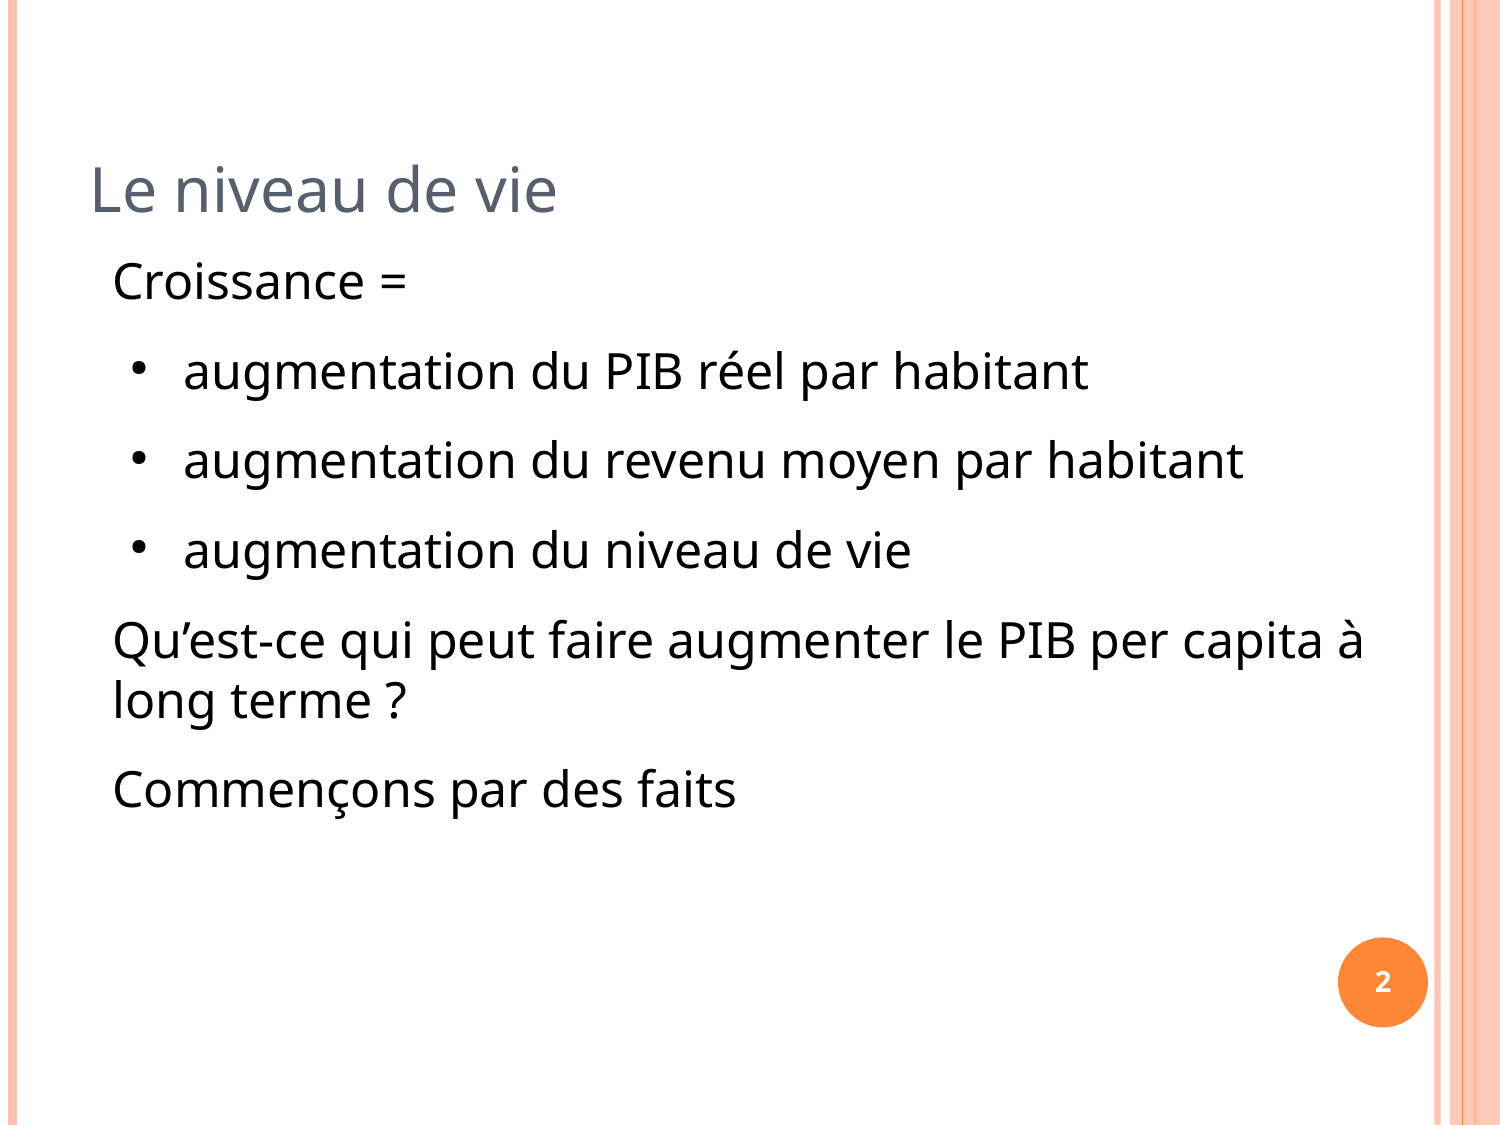

# Le niveau de vie
Croissance =
augmentation du PIB réel par habitant
augmentation du revenu moyen par habitant
augmentation du niveau de vie
Qu’est-ce qui peut faire augmenter le PIB per capita à long terme ?
Commençons par des faits